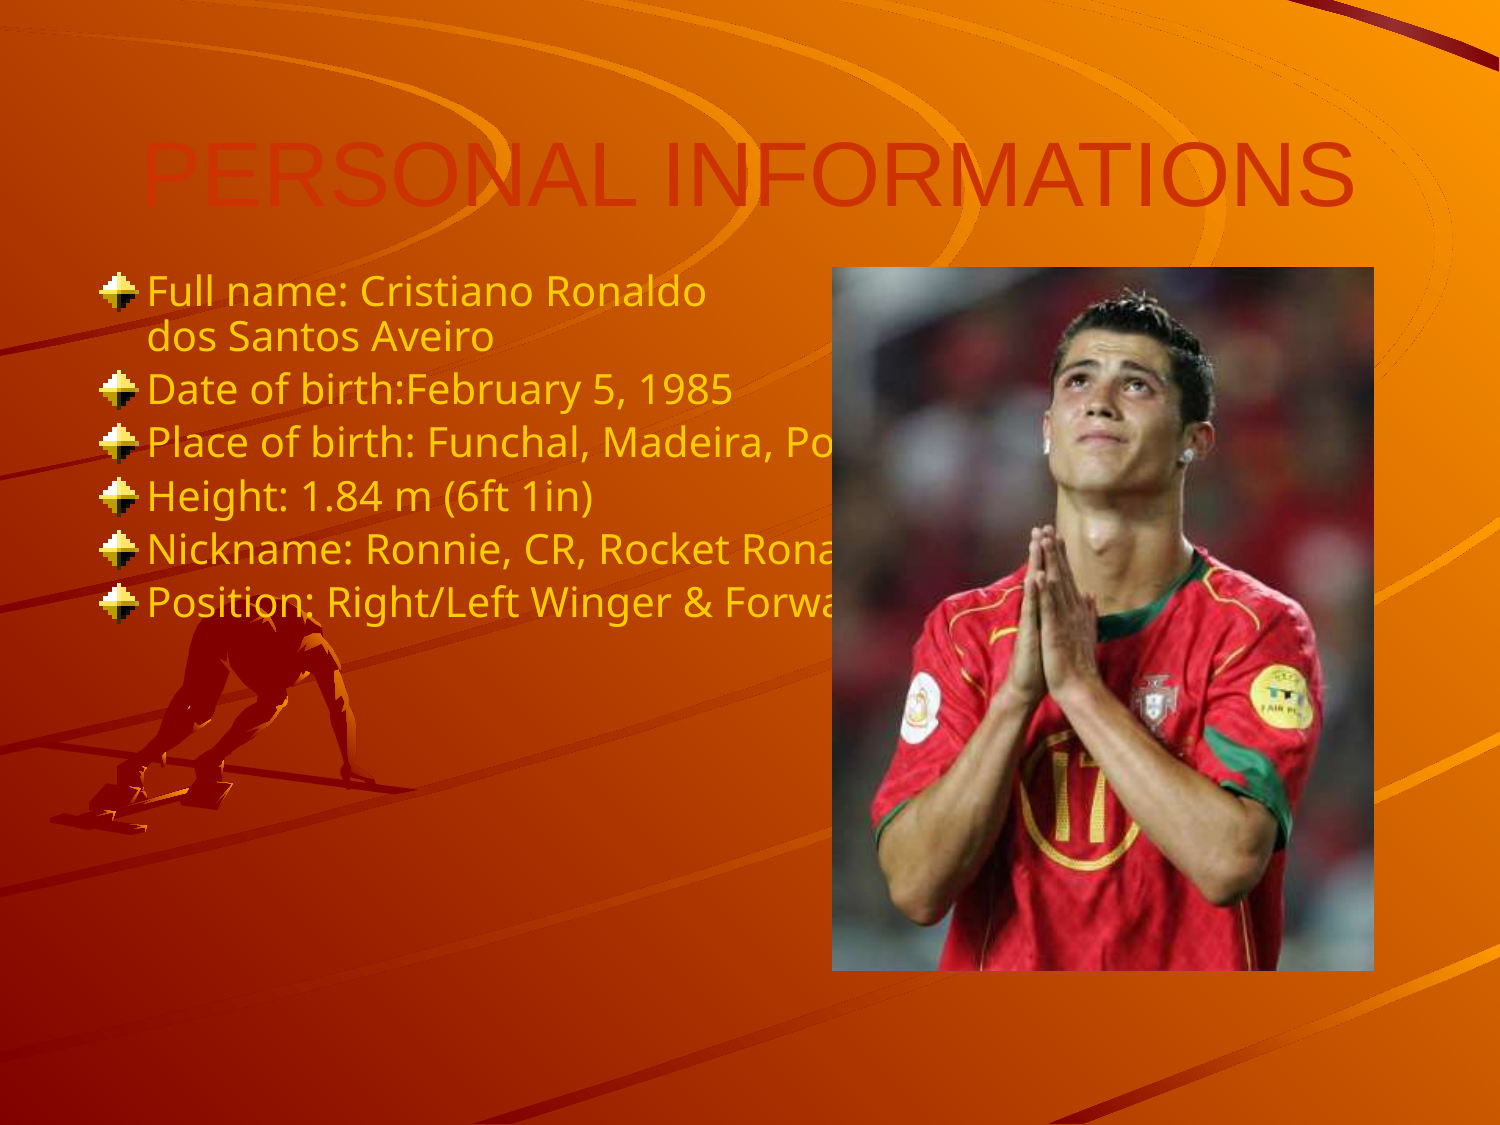

# PERSONAL INFORMATIONS
Full name: Cristiano Ronaldo
dos Santos Aveiro
Date of birth:February 5, 1985
Place of birth: Funchal, Madeira, Portugal
Height: 1.84 m (6ft 1in)
Nickname: Ronnie, CR, Rocket Ronaldo, CR7, C. Ronaldo
Position: Right/Left Winger & Forward